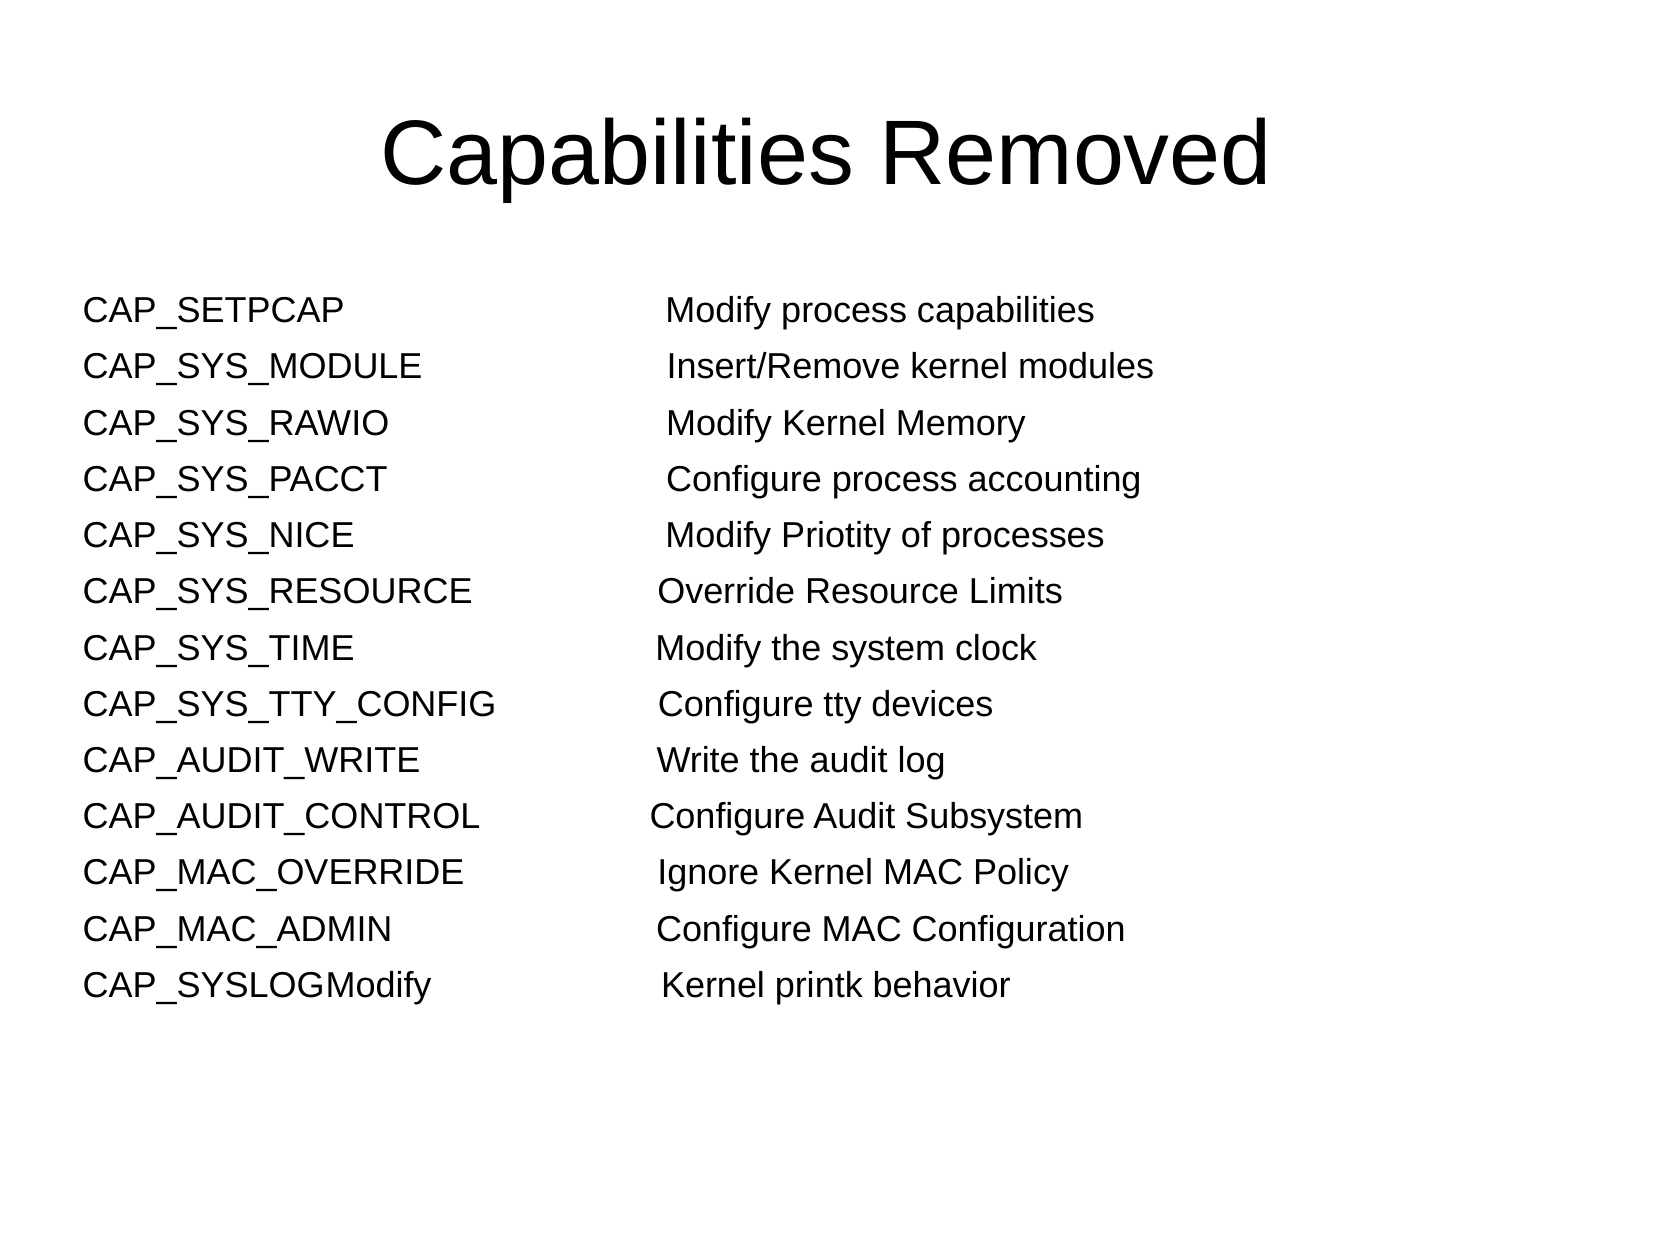

# Capabilities Removed
CAP_SETPCAP				 Modify process capabilities
CAP_SYS_MODULE	 Insert/Remove kernel modules
CAP_SYS_RAWIO	 Modify Kernel Memory
CAP_SYS_PACCT	 Configure process accounting
CAP_SYS_NICE	 Modify Priotity of processes
CAP_SYS_RESOURCE	 Override Resource Limits
CAP_SYS_TIME	 Modify the system clock
CAP_SYS_TTY_CONFIG	 Configure tty devices
CAP_AUDIT_WRITE	 Write the audit log
CAP_AUDIT_CONTROL 	Configure Audit Subsystem
CAP_MAC_OVERRIDE	 Ignore Kernel MAC Policy
CAP_MAC_ADMIN	 Configure MAC Configuration
CAP_SYSLOG	Modify Kernel printk behavior